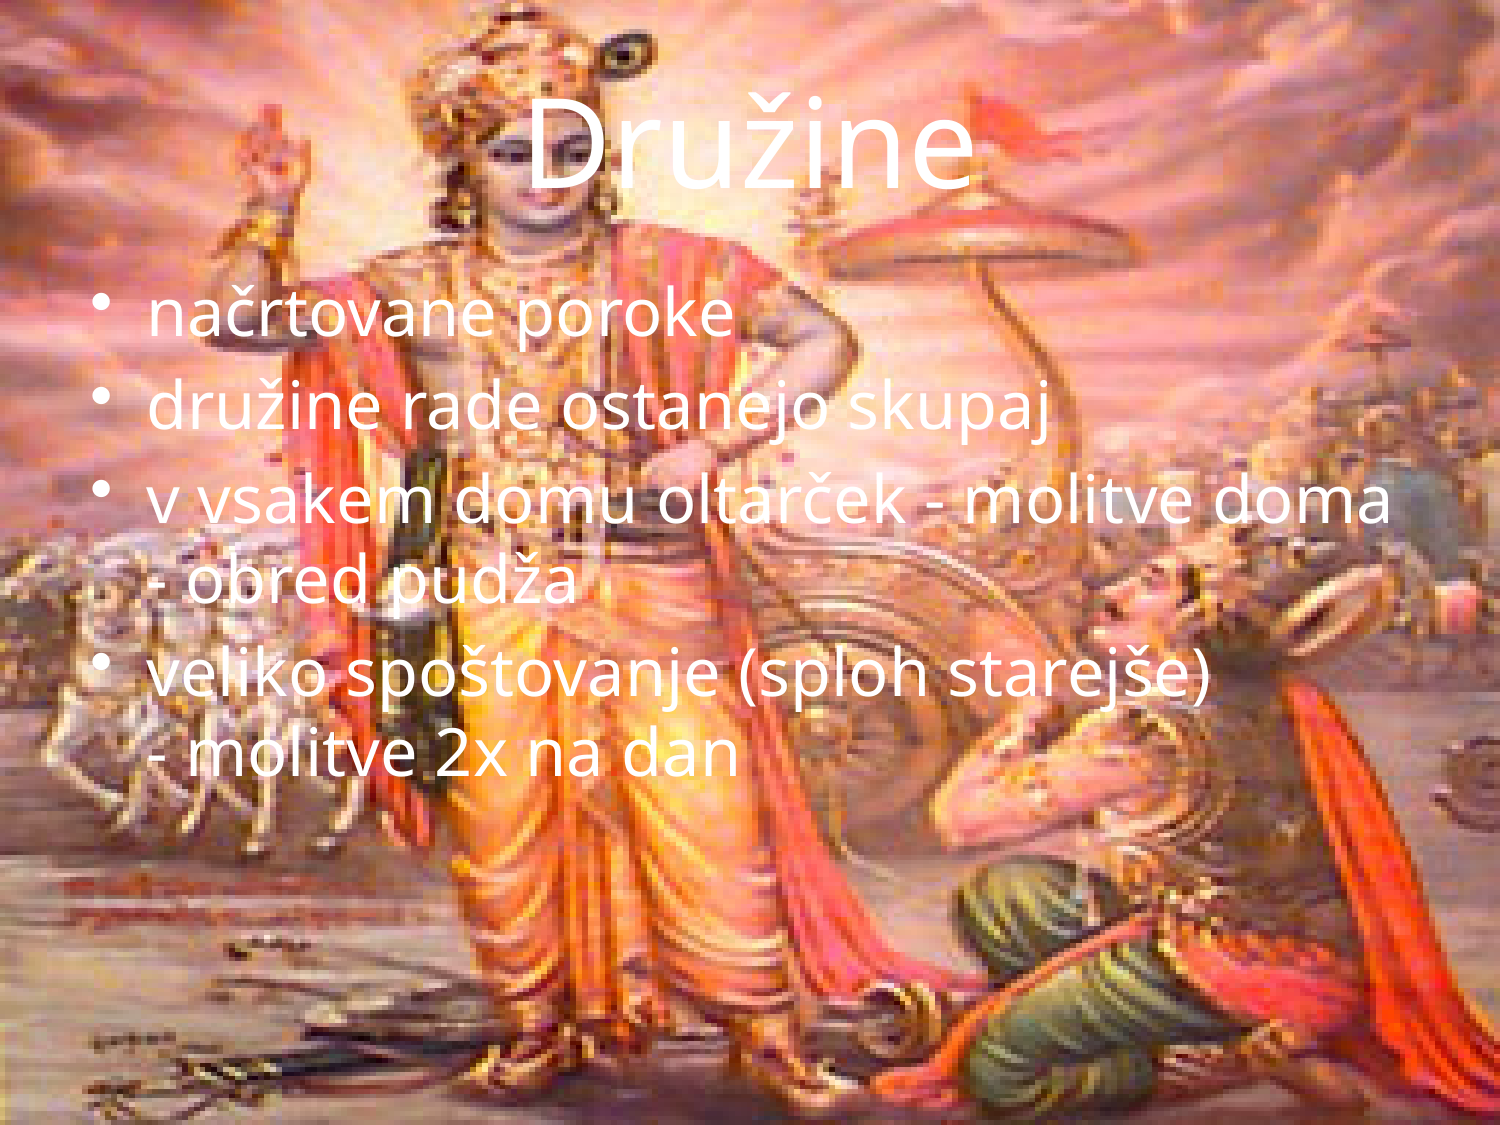

# Družine
načrtovane poroke
družine rade ostanejo skupaj
v vsakem domu oltarček - molitve doma
- obred pudža
veliko spoštovanje (sploh starejše)
- molitve 2x na dan